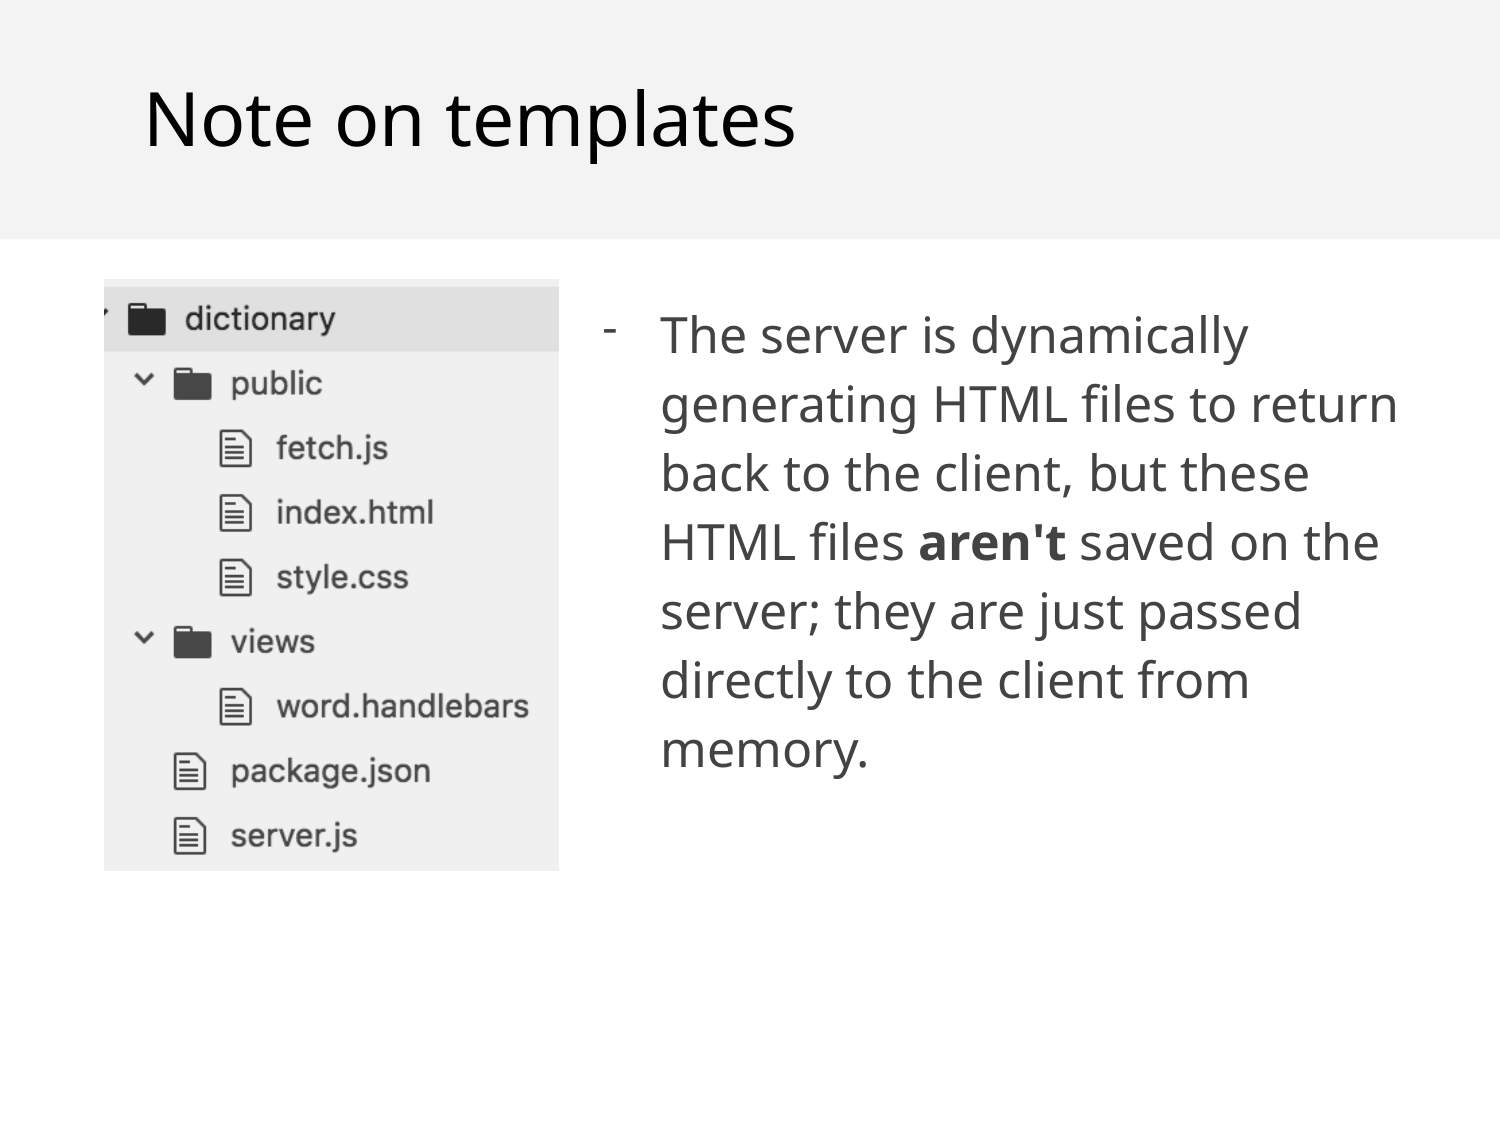

# Note on templates
The server is dynamically generating HTML files to return back to the client, but these HTML files aren't saved on the server; they are just passed directly to the client from memory.